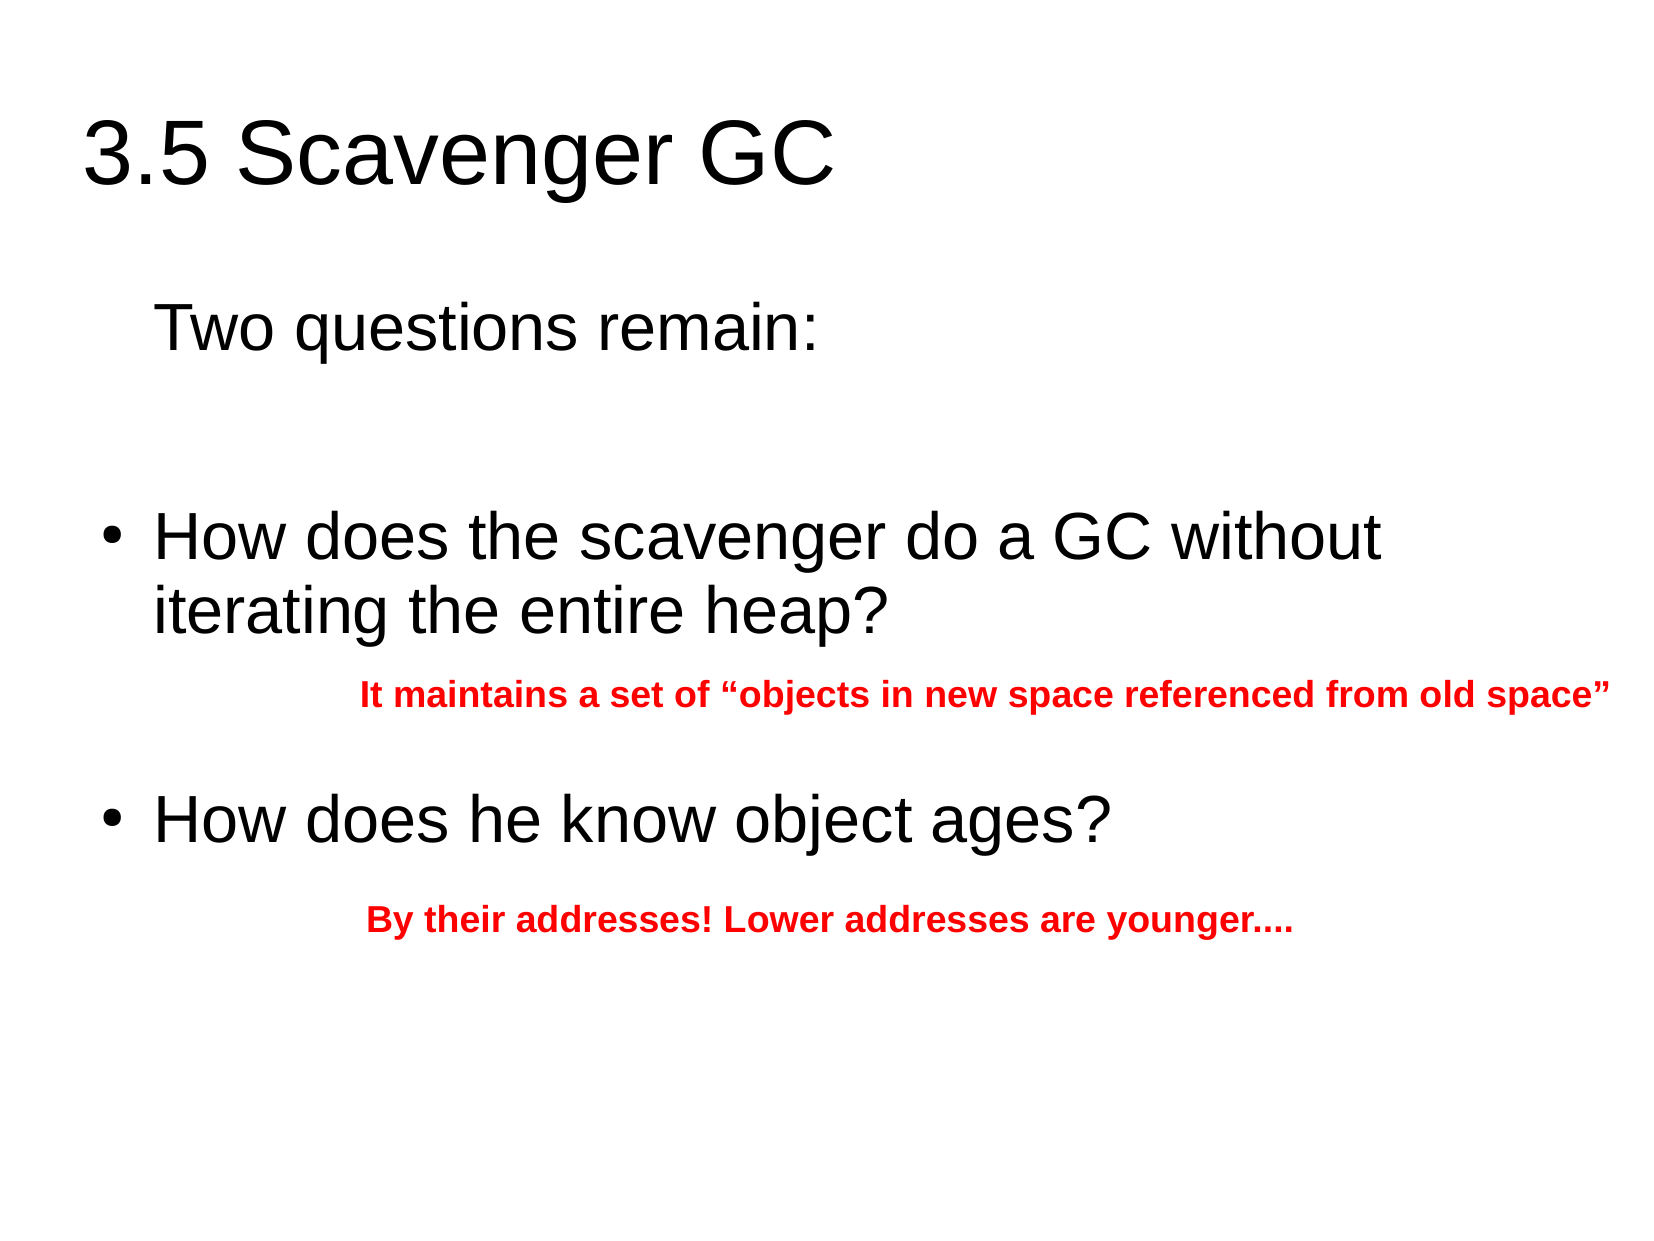

# 3.5 Scavenger GC
Two questions remain:
How does the scavenger do a GC without iterating the entire heap?
How does he know object ages?
It maintains a set of “objects in new space referenced from old space”
By their addresses! Lower addresses are younger....